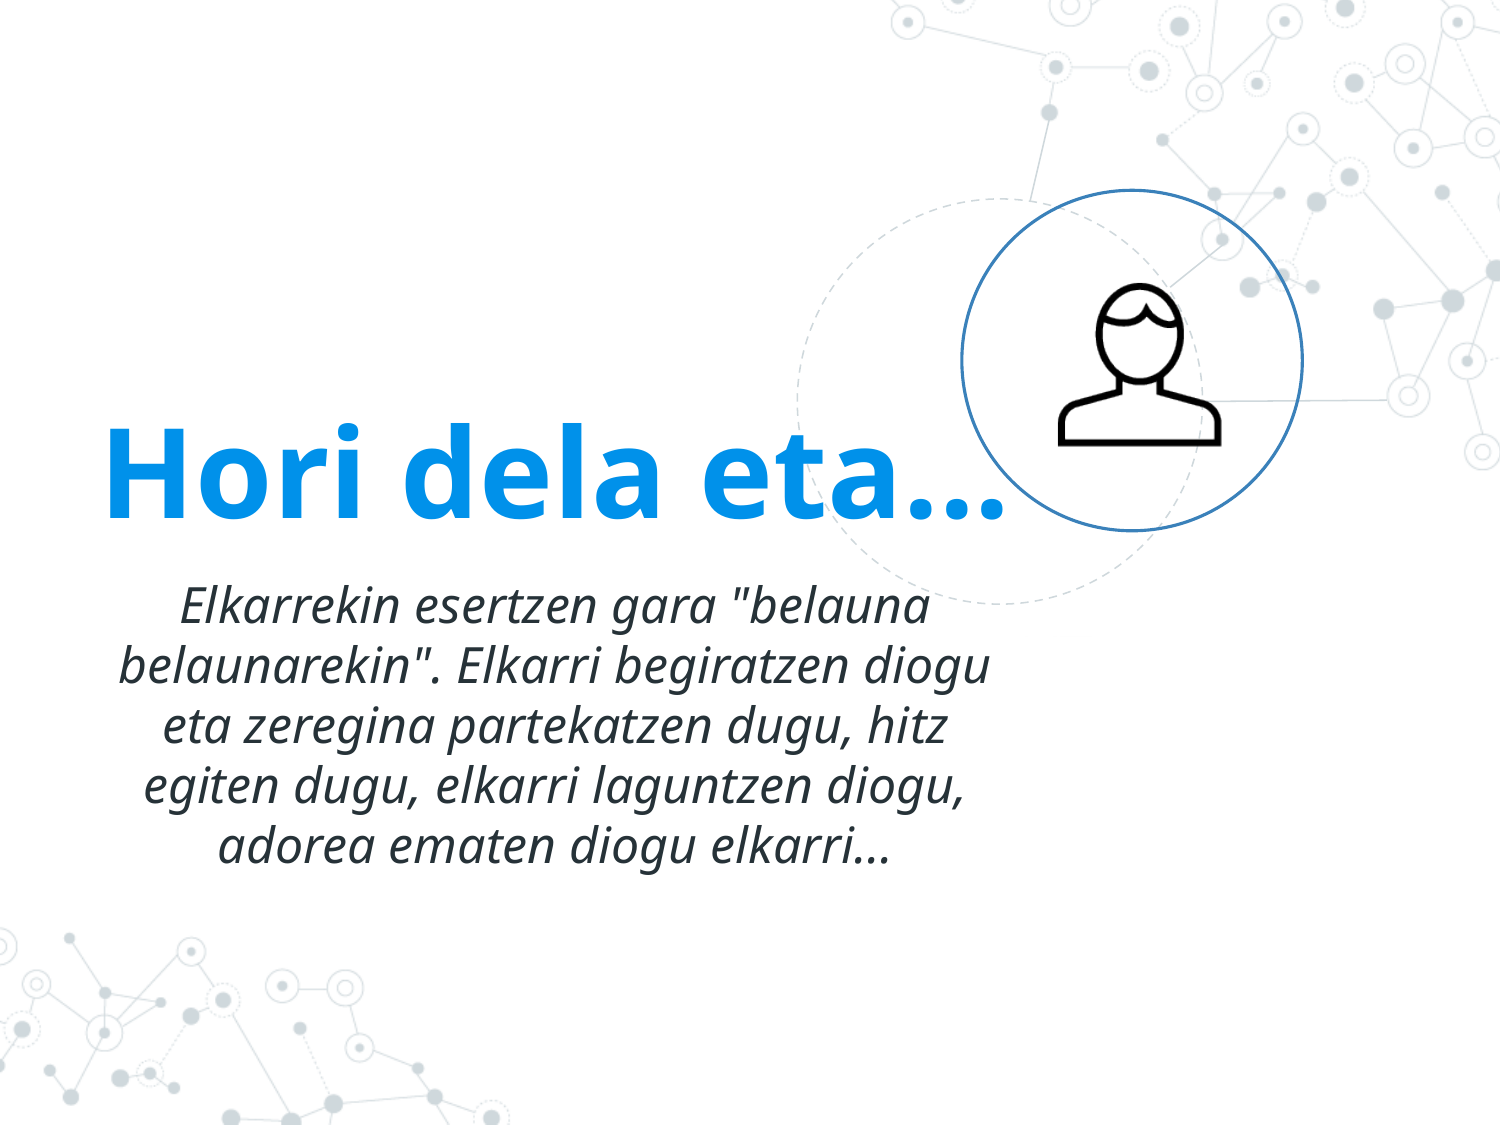

# Hori dela eta...
Elkarrekin esertzen gara "belauna belaunarekin". Elkarri begiratzen diogu eta zeregina partekatzen dugu, hitz egiten dugu, elkarri laguntzen diogu, adorea ematen diogu elkarri...